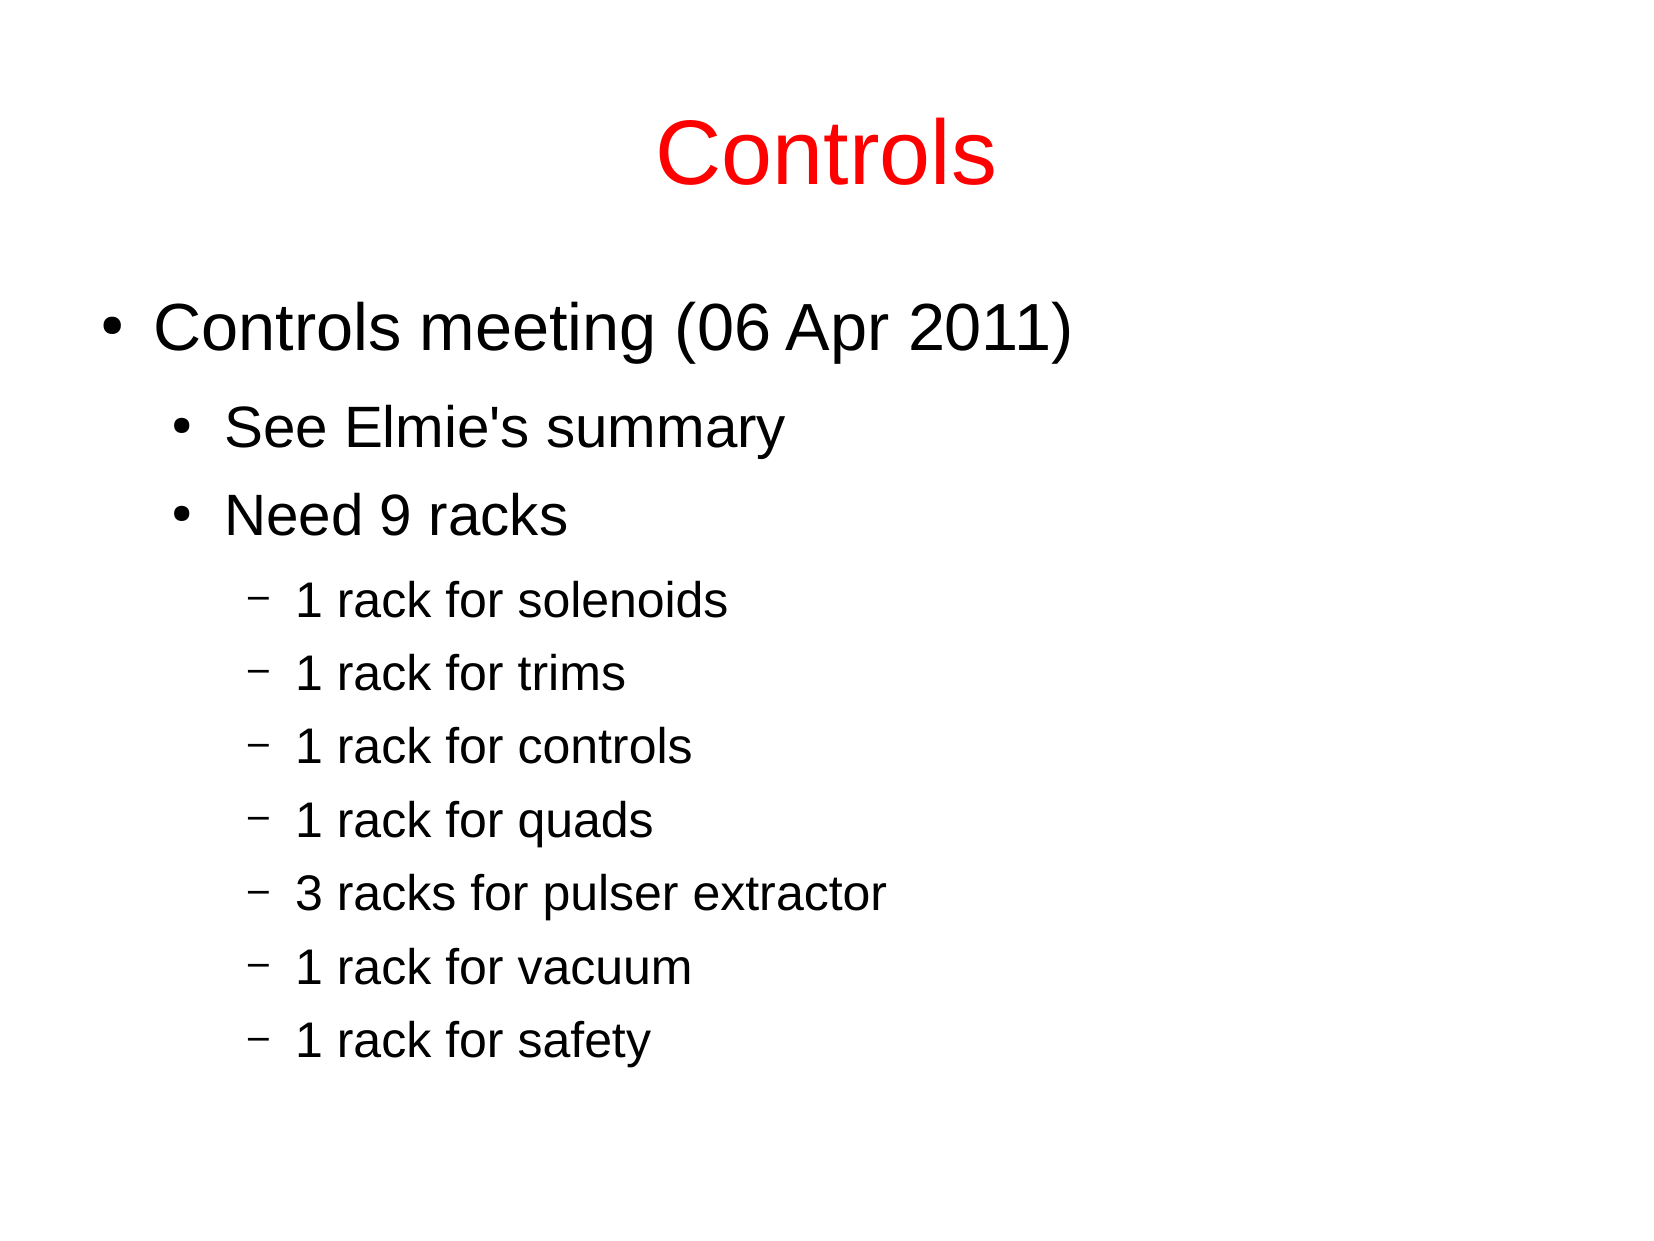

# Controls
Controls meeting (06 Apr 2011)
See Elmie's summary
Need 9 racks
1 rack for solenoids
1 rack for trims
1 rack for controls
1 rack for quads
3 racks for pulser extractor
1 rack for vacuum
1 rack for safety